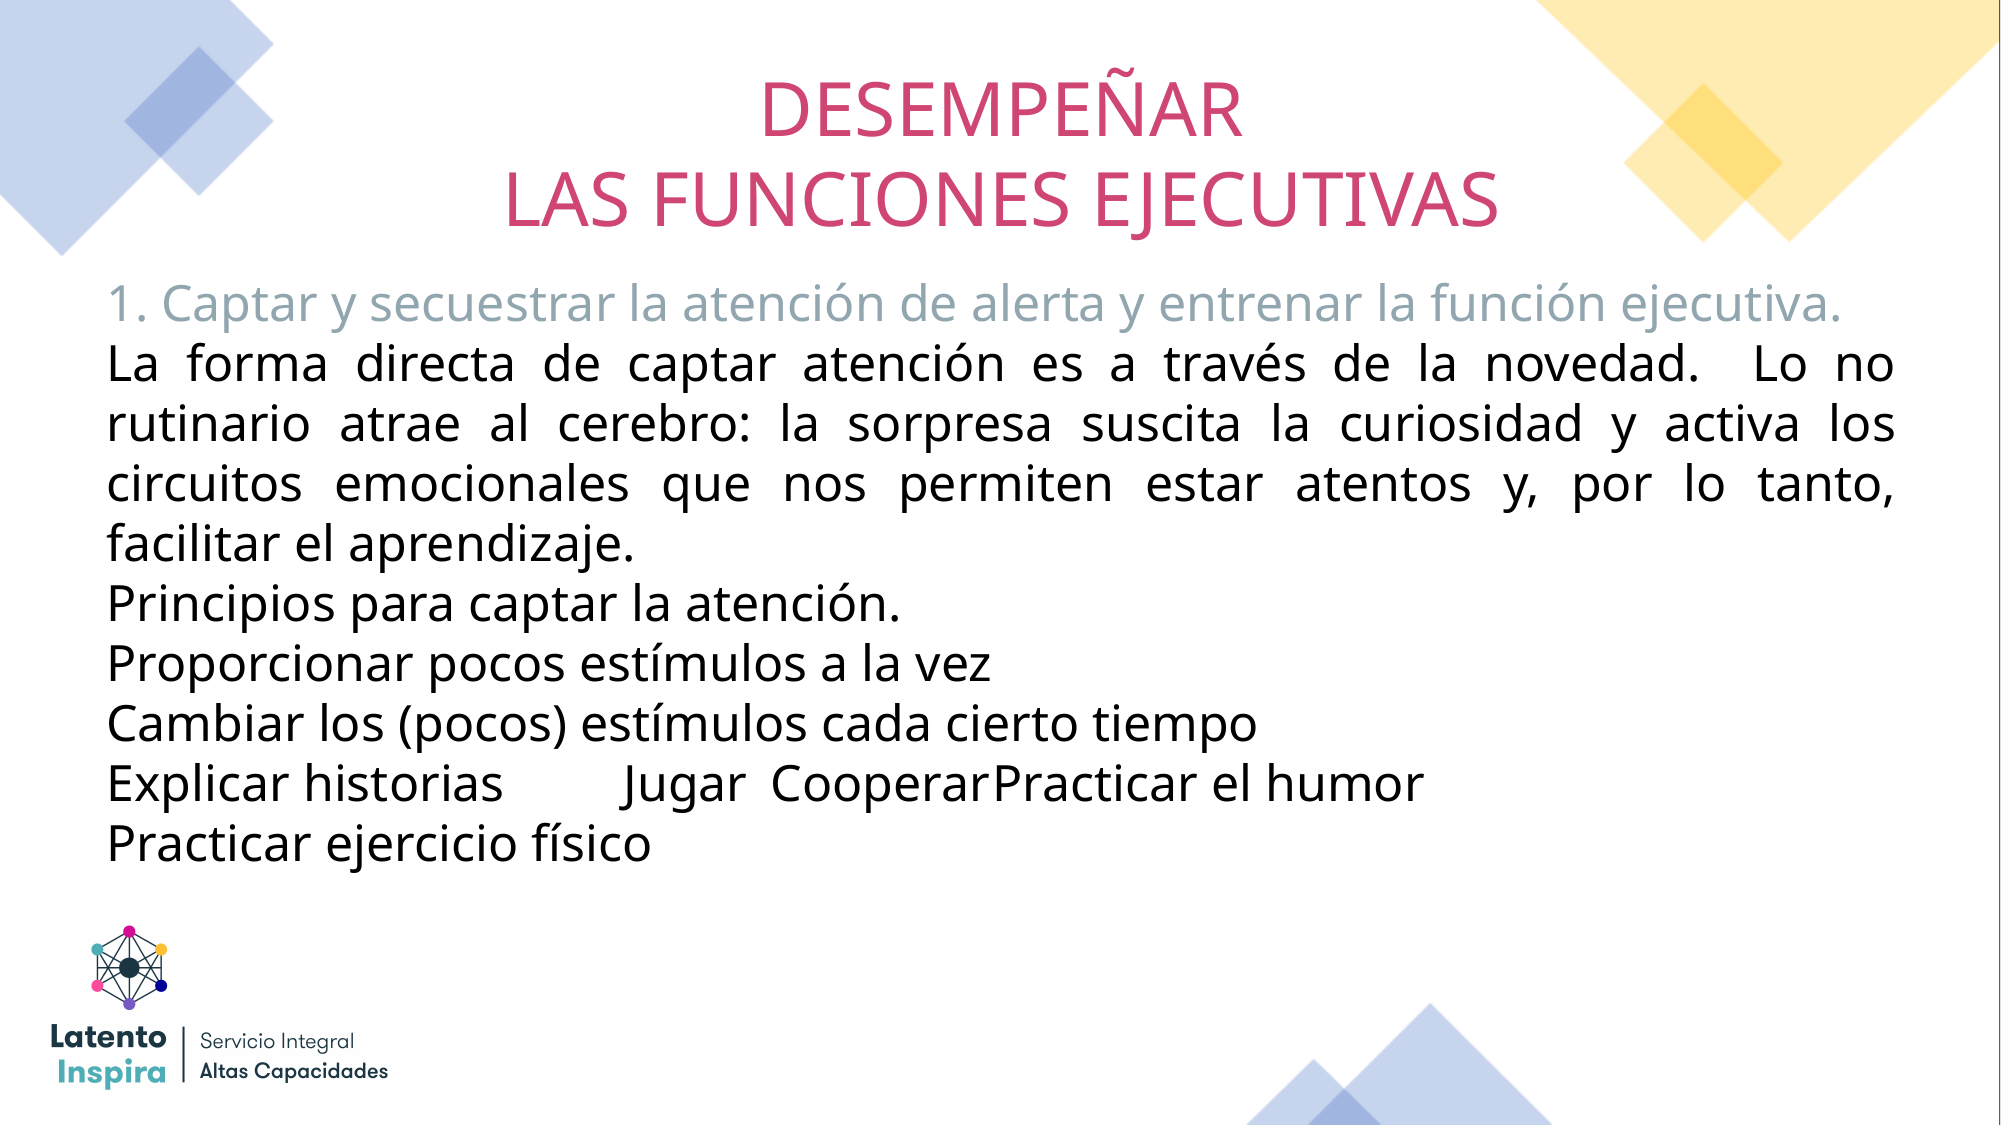

DESEMPEÑAR
LAS FUNCIONES EJECUTIVAS
1. Captar y secuestrar la atención de alerta y entrenar la función ejecutiva.
La forma directa de captar atención es a través de la novedad. Lo no rutinario atrae al cerebro: la sorpresa suscita la curiosidad y activa los circuitos emocionales que nos permiten estar atentos y, por lo tanto, facilitar el aprendizaje.
Principios para captar la atención.
Proporcionar pocos estímulos a la vez
Cambiar los (pocos) estímulos cada cierto tiempo
Explicar historias		Jugar	Cooperar	Practicar el humor
Practicar ejercicio físico